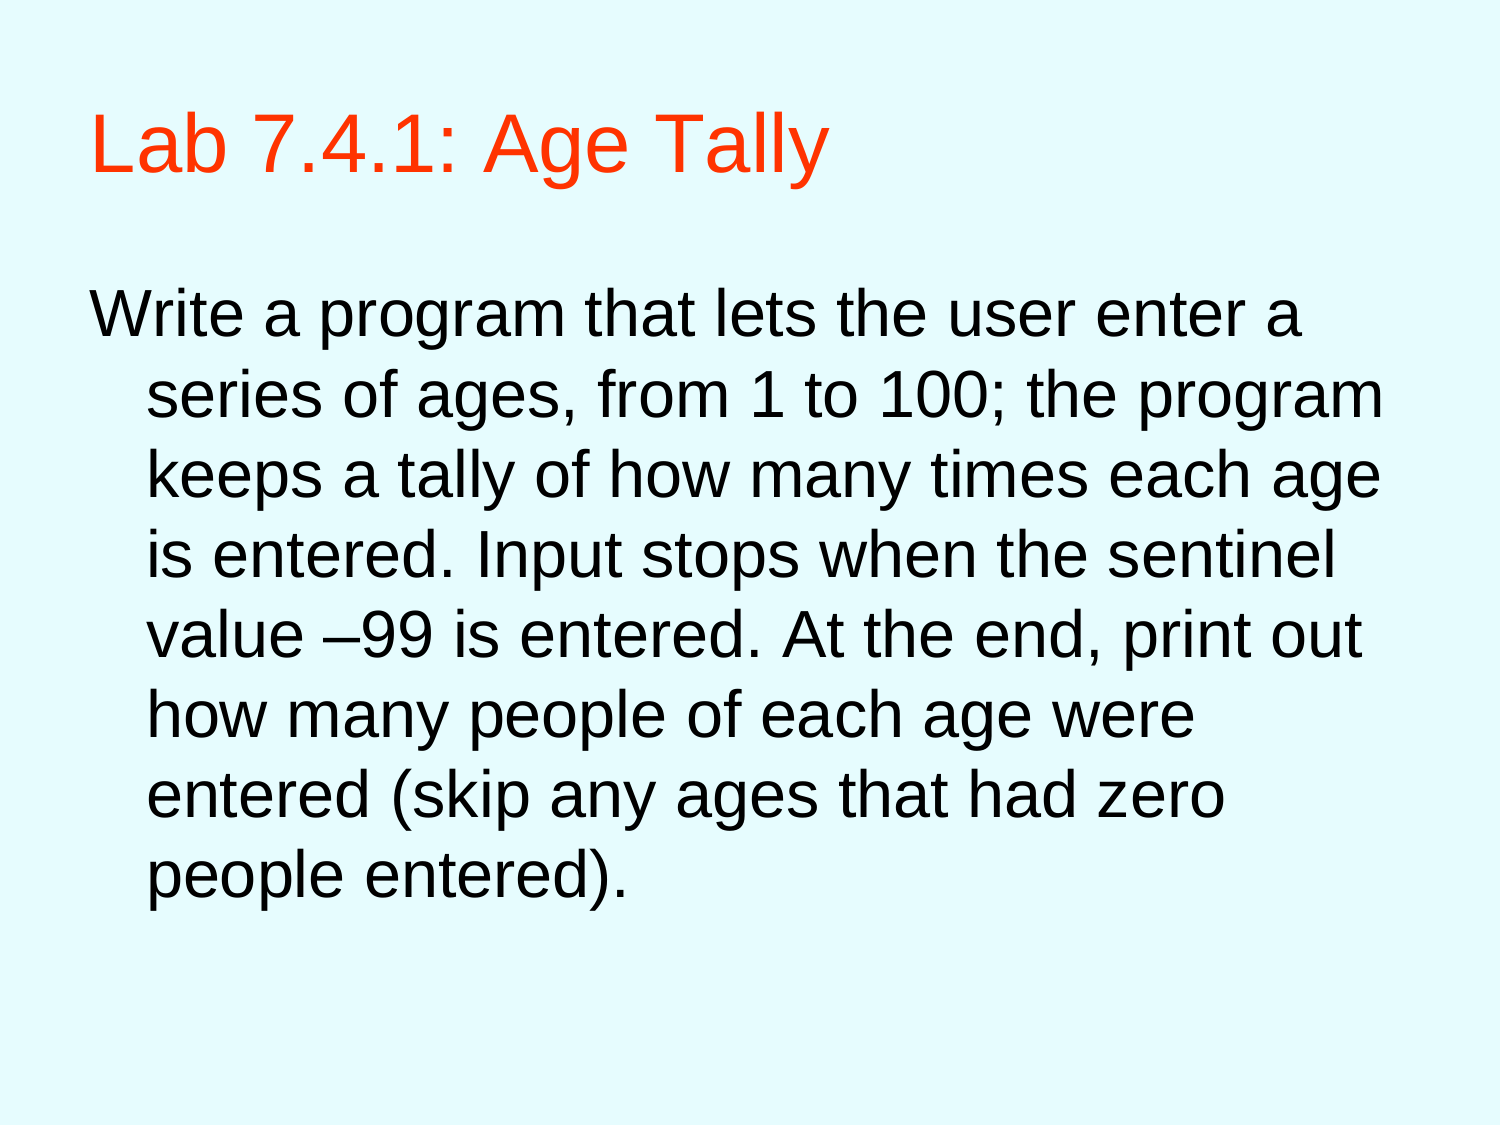

# Lab 7.4.1: Age Tally
Write a program that lets the user enter a series of ages, from 1 to 100; the program keeps a tally of how many times each age is entered. Input stops when the sentinel value –99 is entered. At the end, print out how many people of each age were entered (skip any ages that had zero people entered).